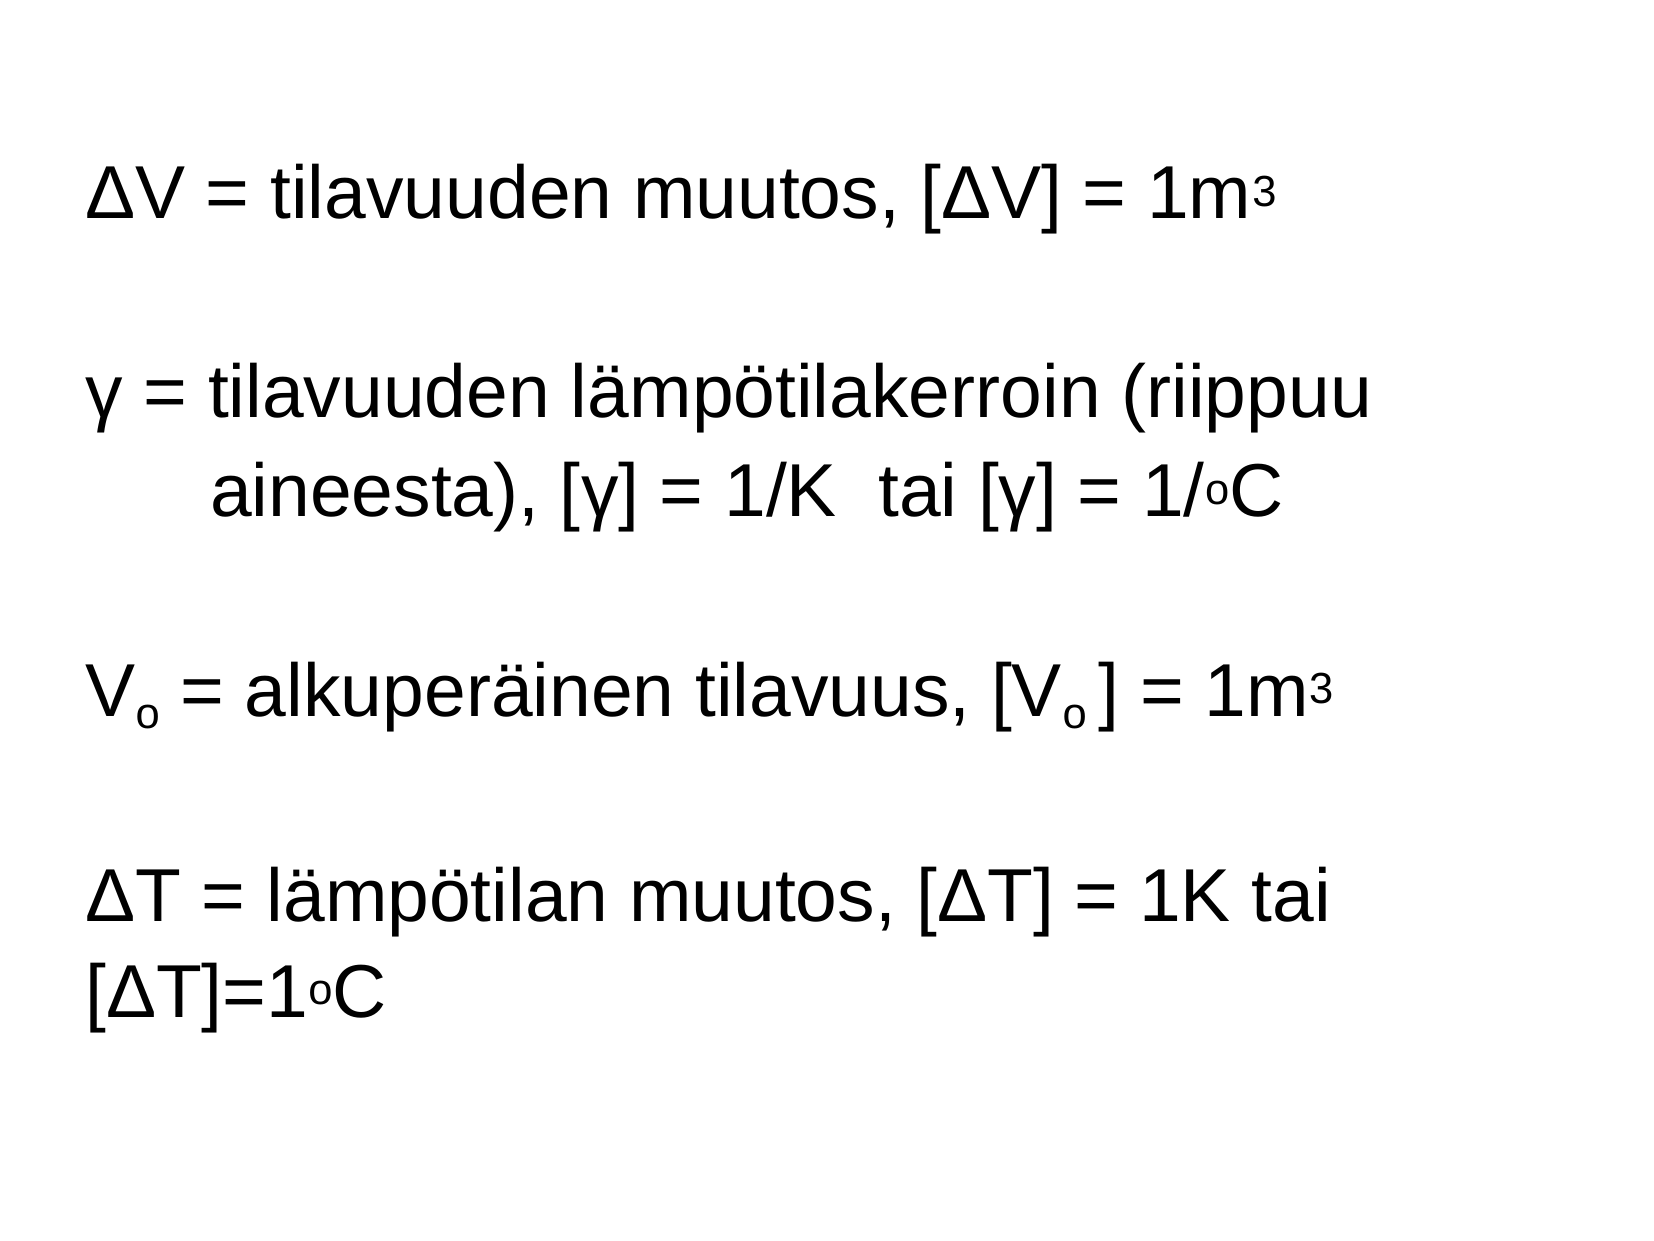

ΔV = tilavuuden muutos, [ΔV] = 1m3
γ = tilavuuden lämpötilakerroin (riippuu
 aineesta), [γ] = 1/K tai [γ] = 1/oC
Vo = alkuperäinen tilavuus, [Vo ] = 1m3
ΔT = lämpötilan muutos, [ΔT] = 1K tai [ΔT]=1oC